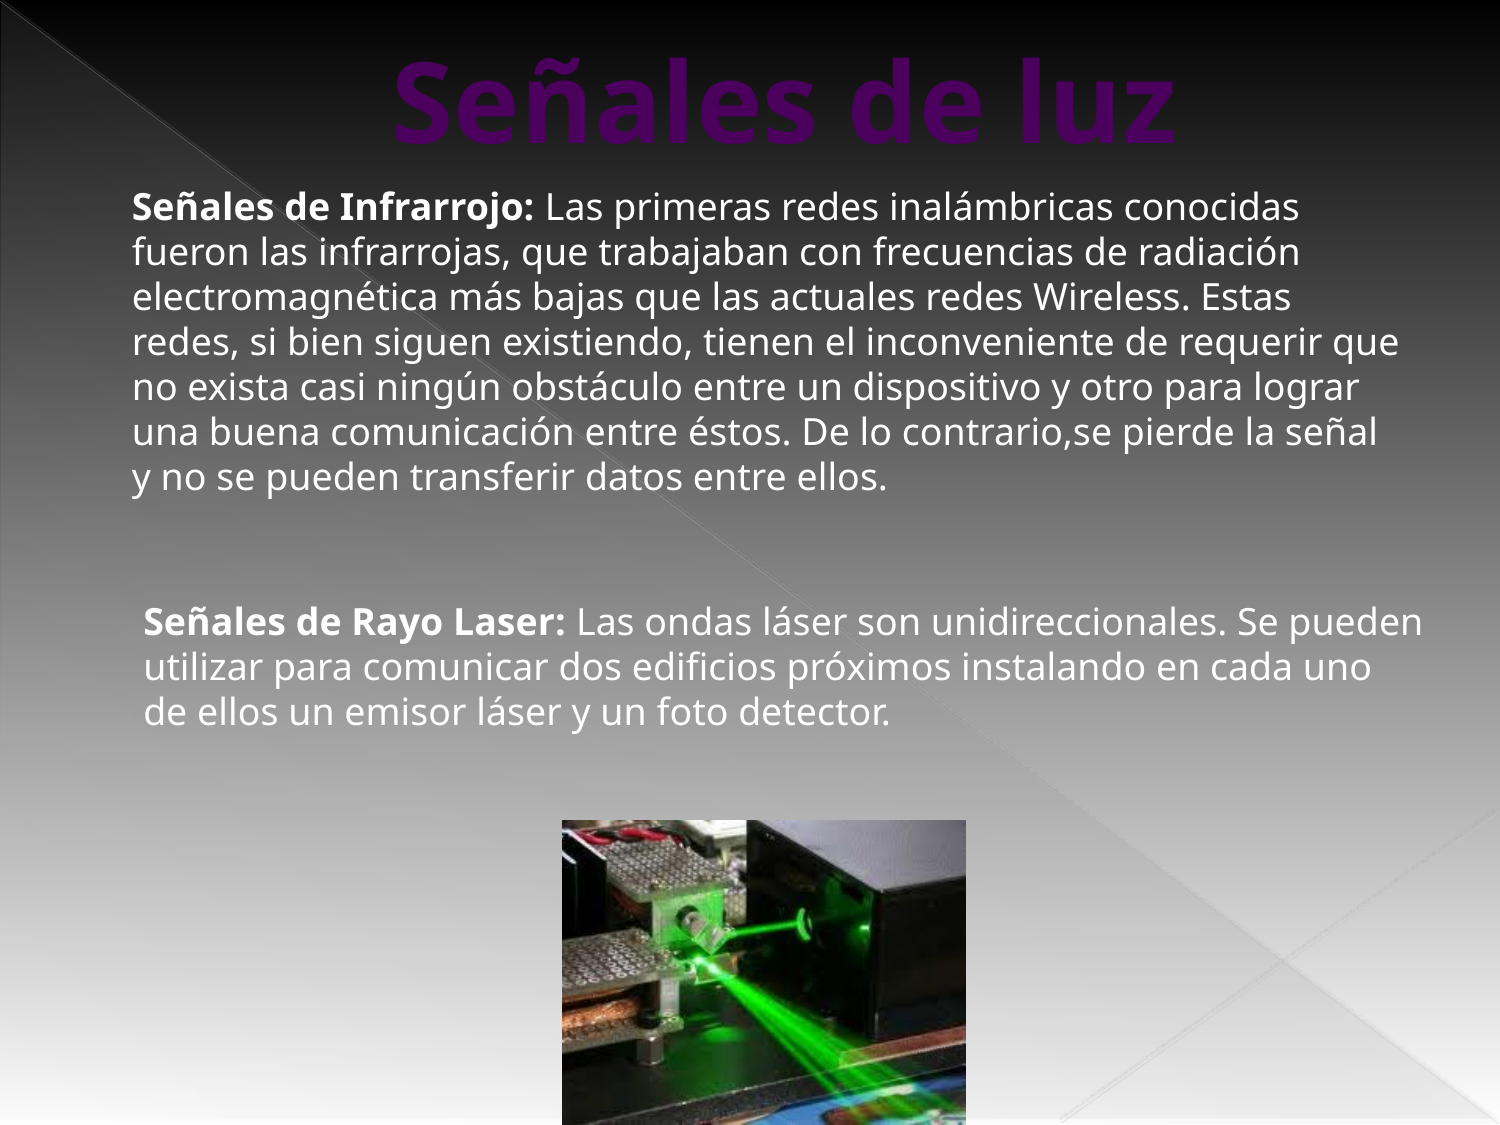

Señales de luz
Señales de Infrarrojo: Las primeras redes inalámbricas conocidas fueron las infrarrojas, que trabajaban con frecuencias de radiación electromagnética más bajas que las actuales redes Wireless. Estas redes, si bien siguen existiendo, tienen el inconveniente de requerir que no exista casi ningún obstáculo entre un dispositivo y otro para lograr una buena comunicación entre éstos. De lo contrario,se pierde la señal y no se pueden transferir datos entre ellos.
Señales de Rayo Laser: Las ondas láser son unidireccionales. Se pueden utilizar para comunicar dos edificios próximos instalando en cada uno de ellos un emisor láser y un foto detector.